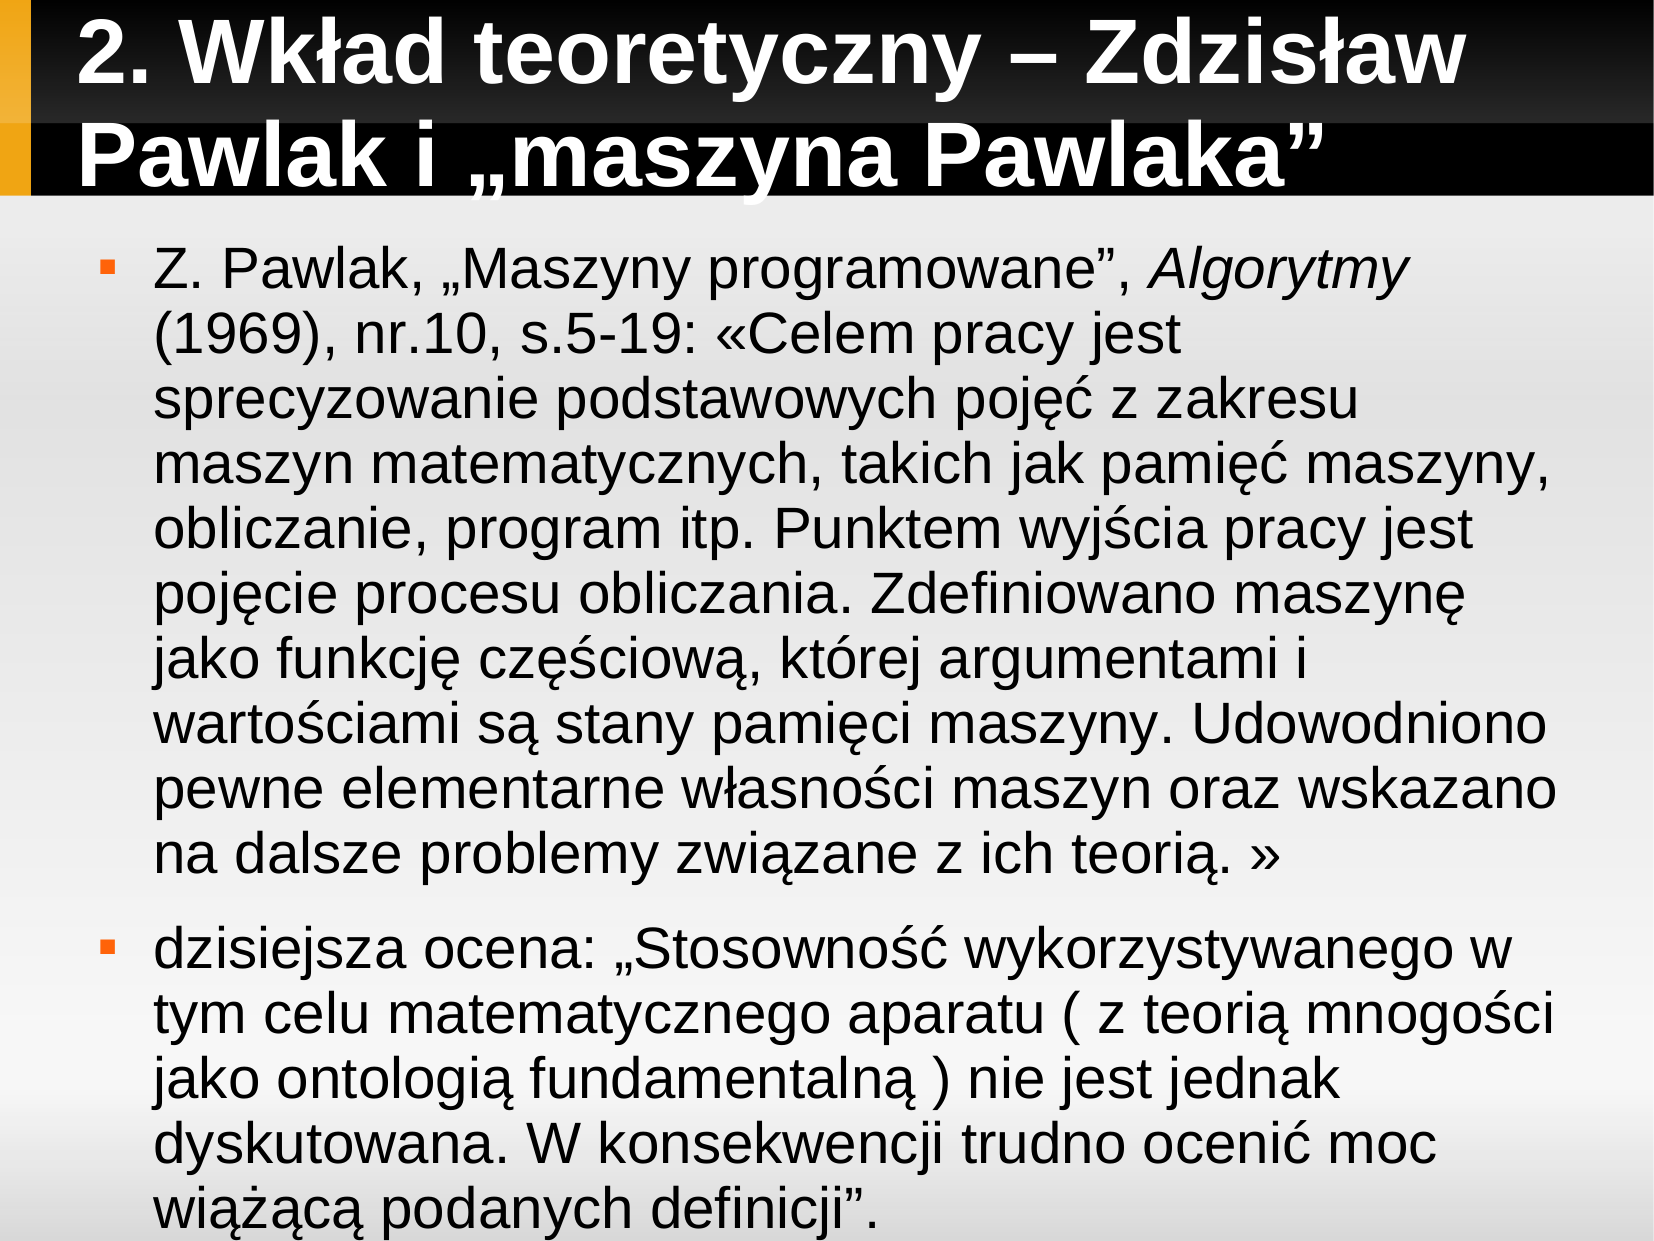

# 2. Wkład teoretyczny – Zdzisław Pawlak i „maszyna Pawlaka”
Z. Pawlak, „Maszyny programowane”, Algorytmy (1969), nr.10, s.5-19: «Celem pracy jest sprecyzowanie podstawowych pojęć z zakresu maszyn matematycznych, takich jak pamięć maszyny, obliczanie, program itp. Punktem wyjścia pracy jest pojęcie procesu obliczania. Zdefiniowano maszynę jako funkcję częściową, której argumentami i wartościami są stany pamięci maszyny. Udowodniono pewne elementarne własności maszyn oraz wskazano na dalsze problemy związane z ich teorią. »
dzisiejsza ocena: „Stosowność wykorzystywanego w tym celu matematycznego aparatu ( z teorią mnogości jako ontologią fundamentalną ) nie jest jednak dyskutowana. W konsekwencji trudno ocenić moc wiążącą podanych definicji”.